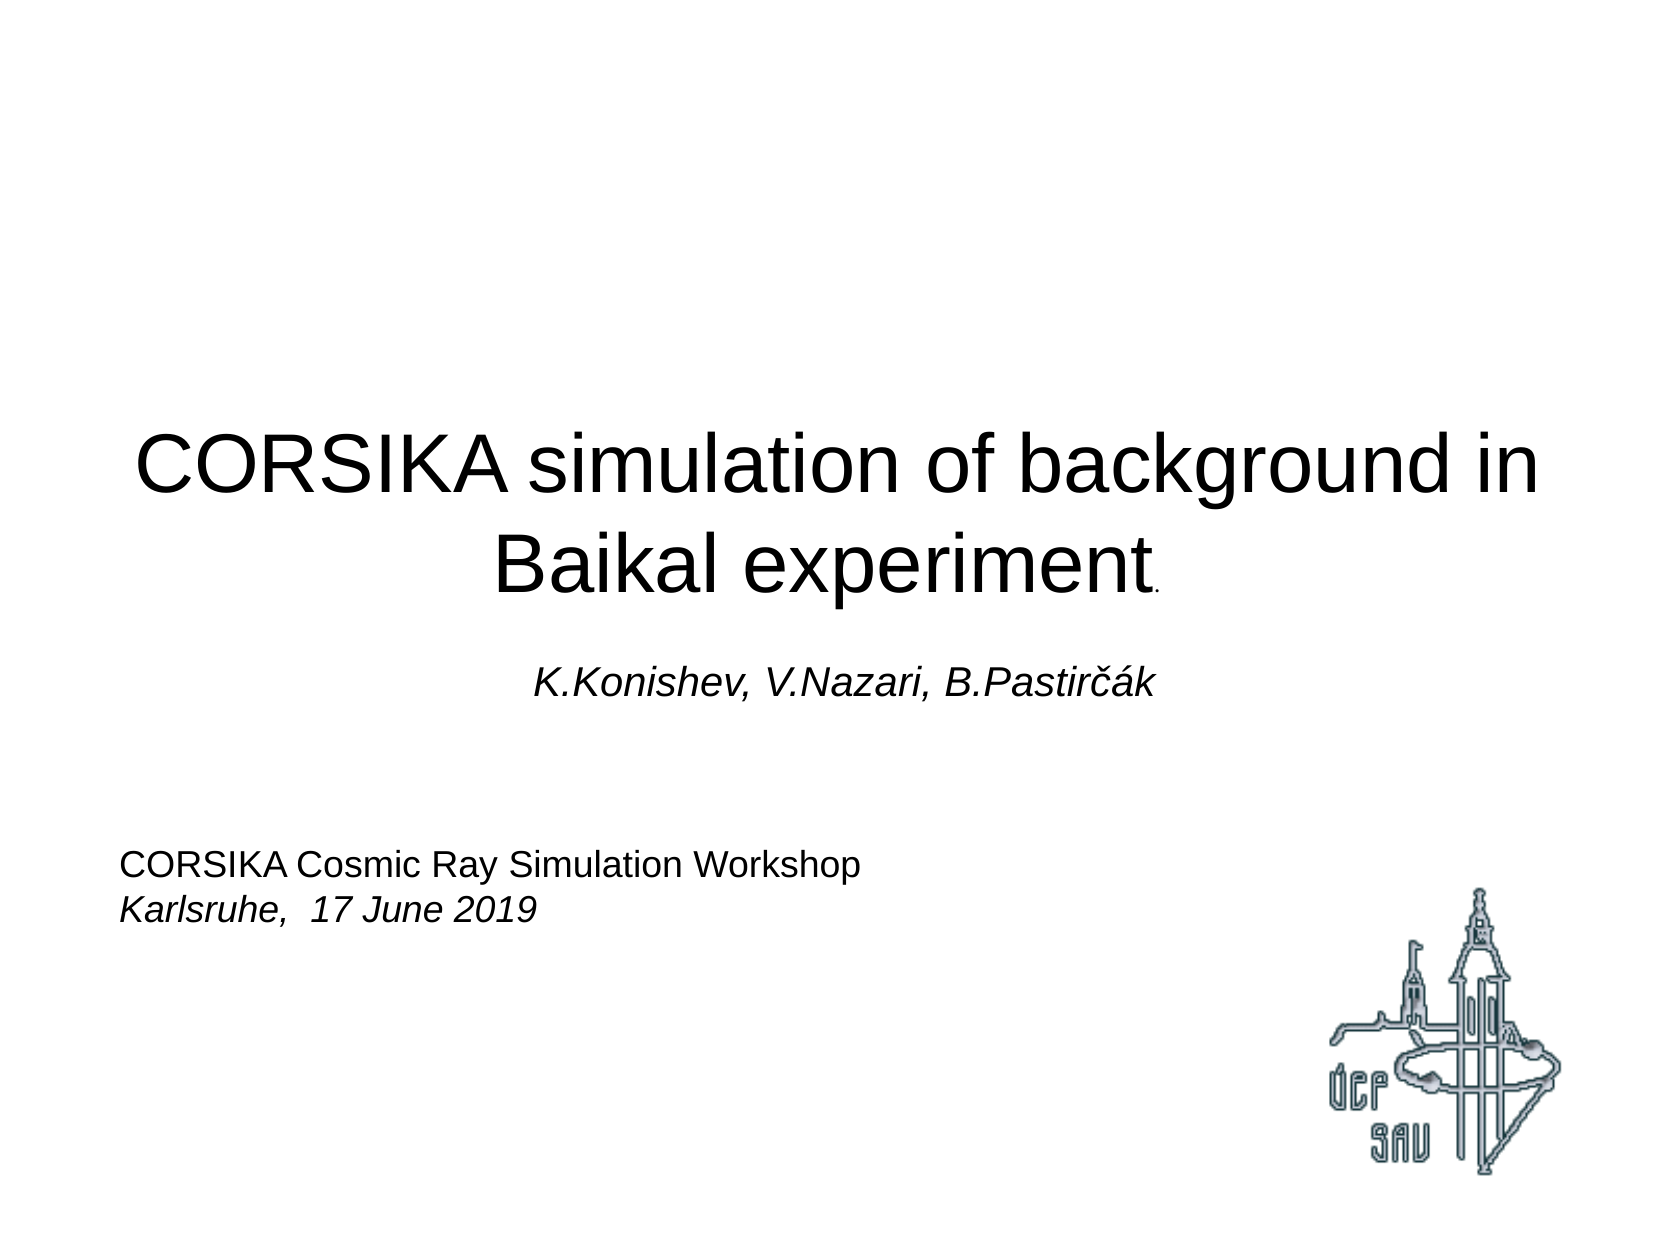

CORSIKA simulation of background in Baikal experiment.
K.Konishev, V.Nazari, B.Pastirčák
CORSIKA Cosmic Ray Simulation Workshop
Karlsruhe, 17 June 2019